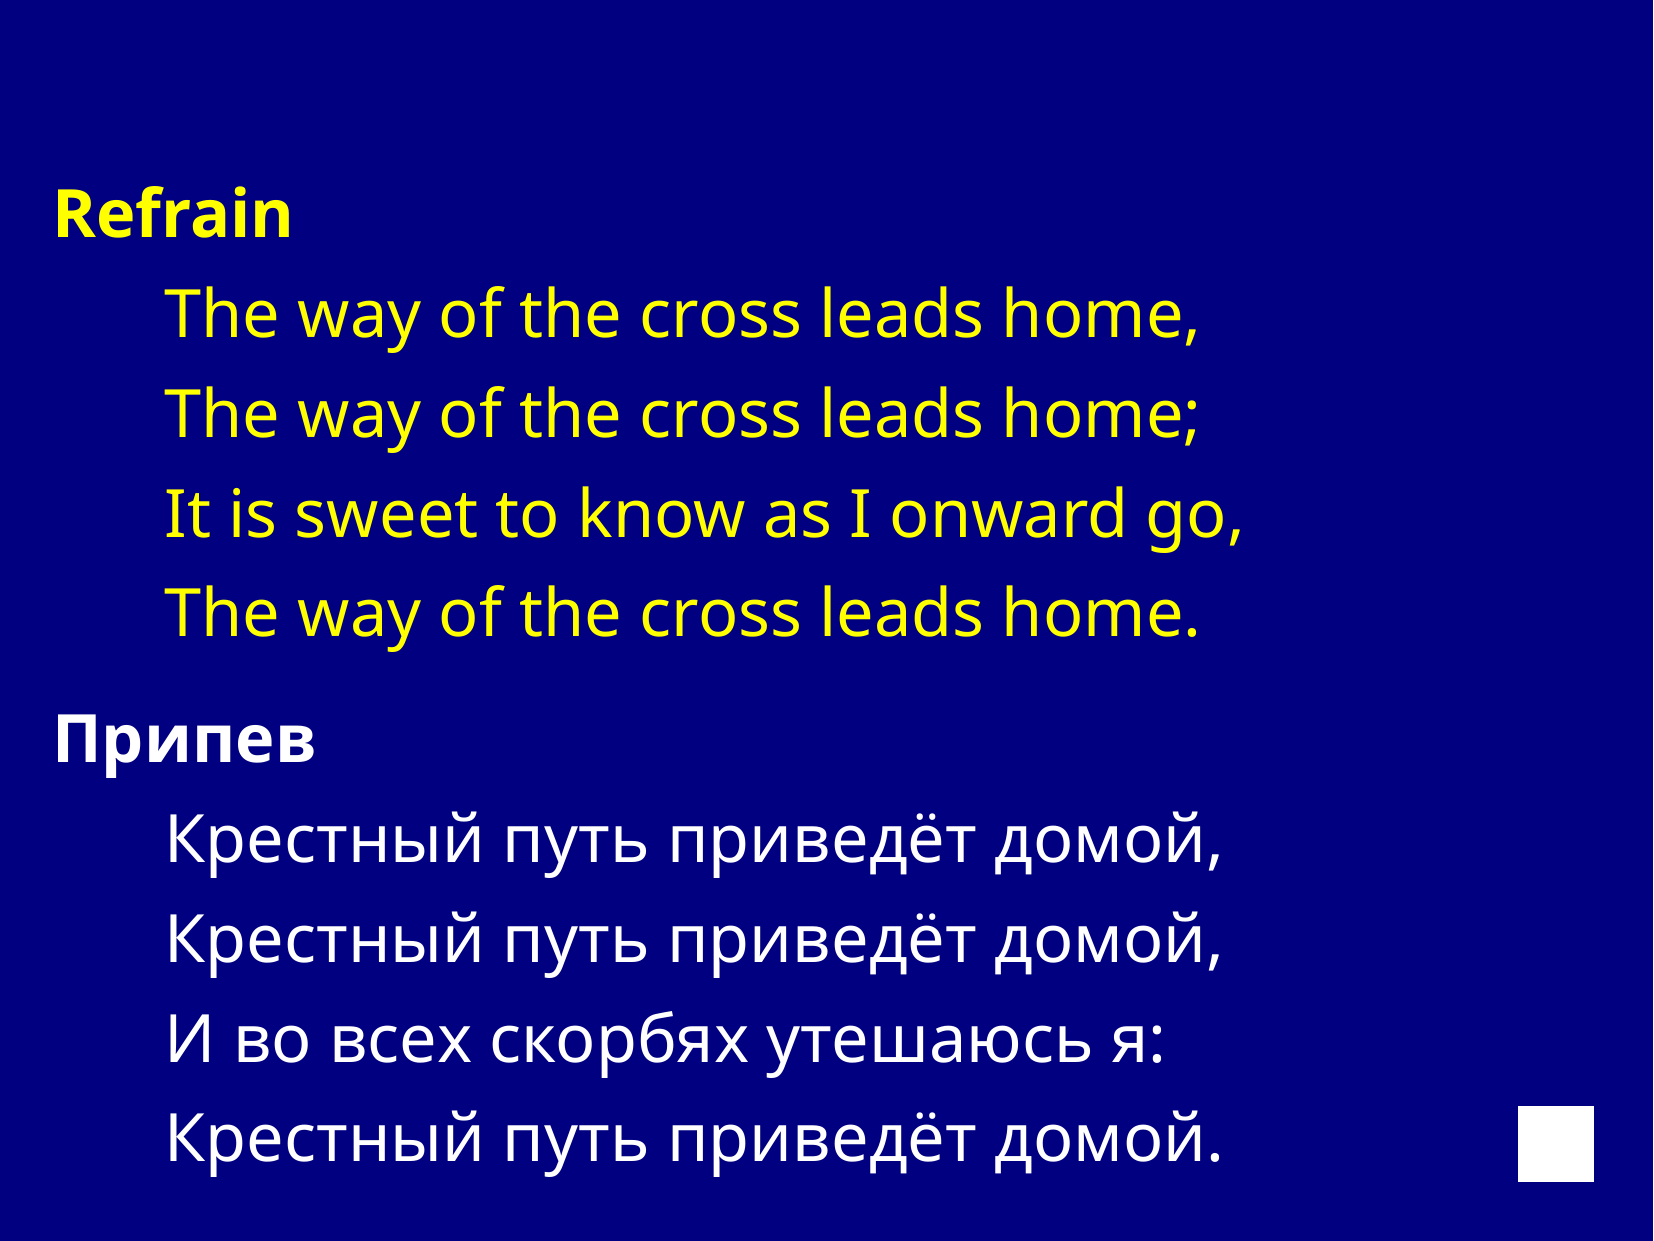

Refrain
	The way of the cross leads home,
	The way of the cross leads home;
	It is sweet to know as I onward go,
	The way of the cross leads home.
Припев
	Крестный путь приведёт домой,
	Крестный путь приведёт домой,
	И во всех скорбях утешаюсь я:
	Крестный путь приведёт домой.